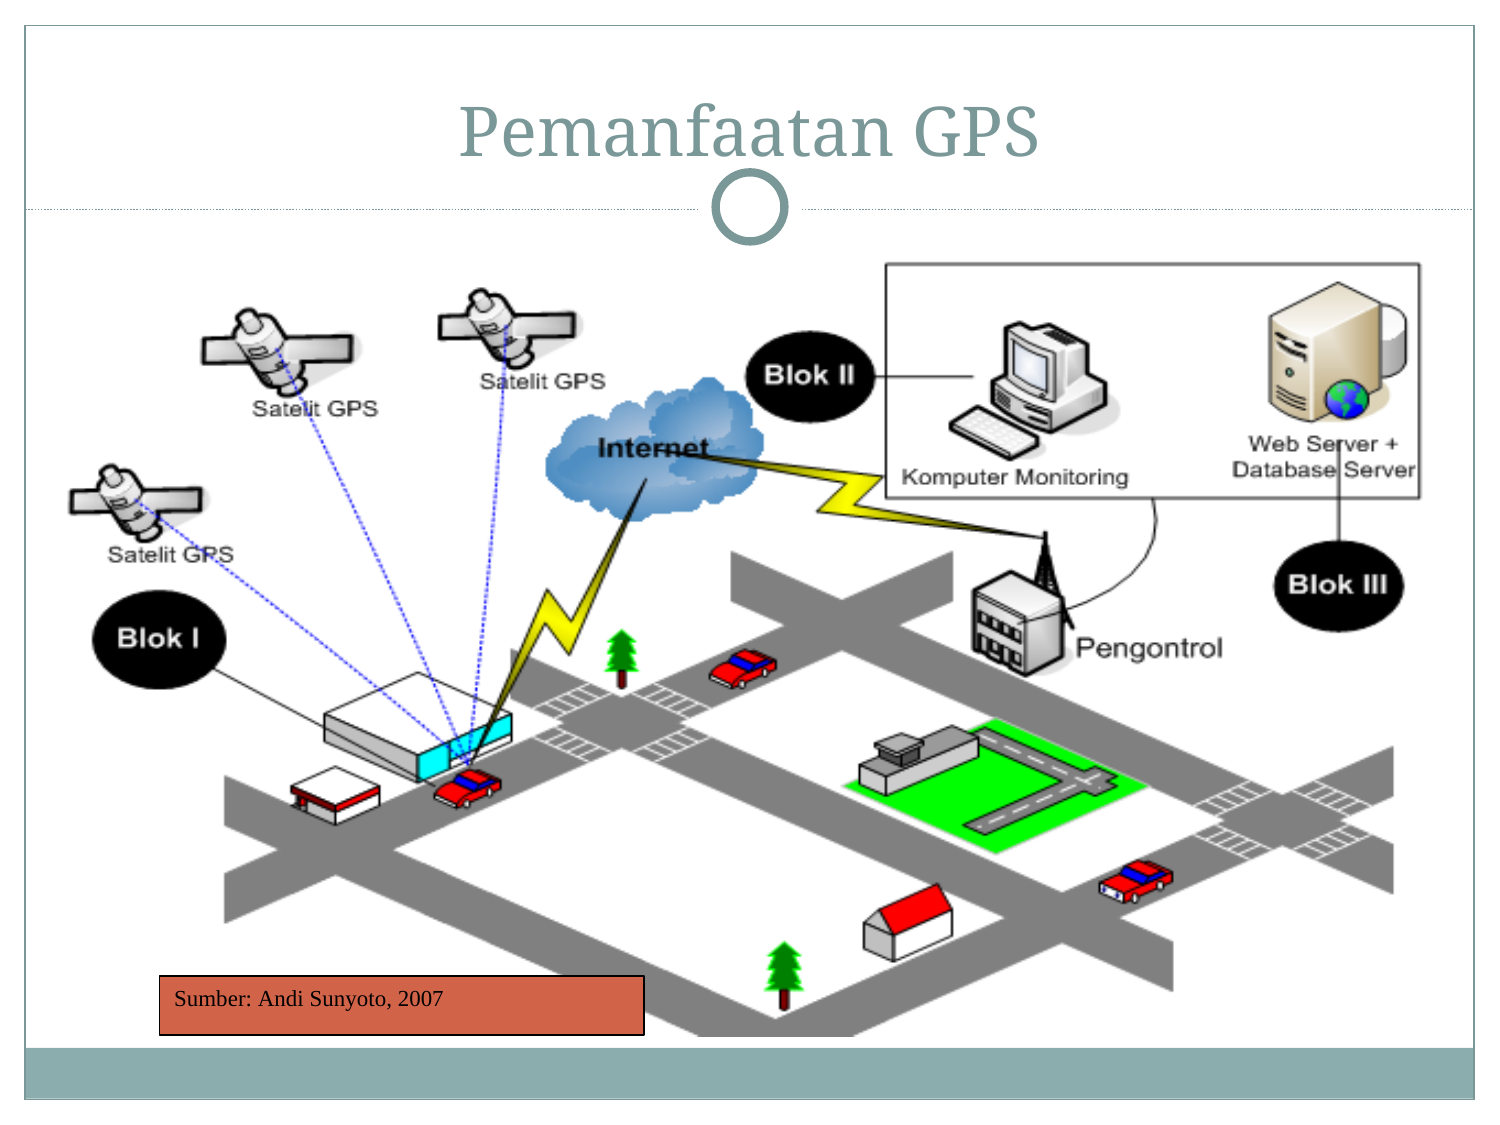

# Pemanfaatan GPS
Sumber: Andi Sunyoto, 2007